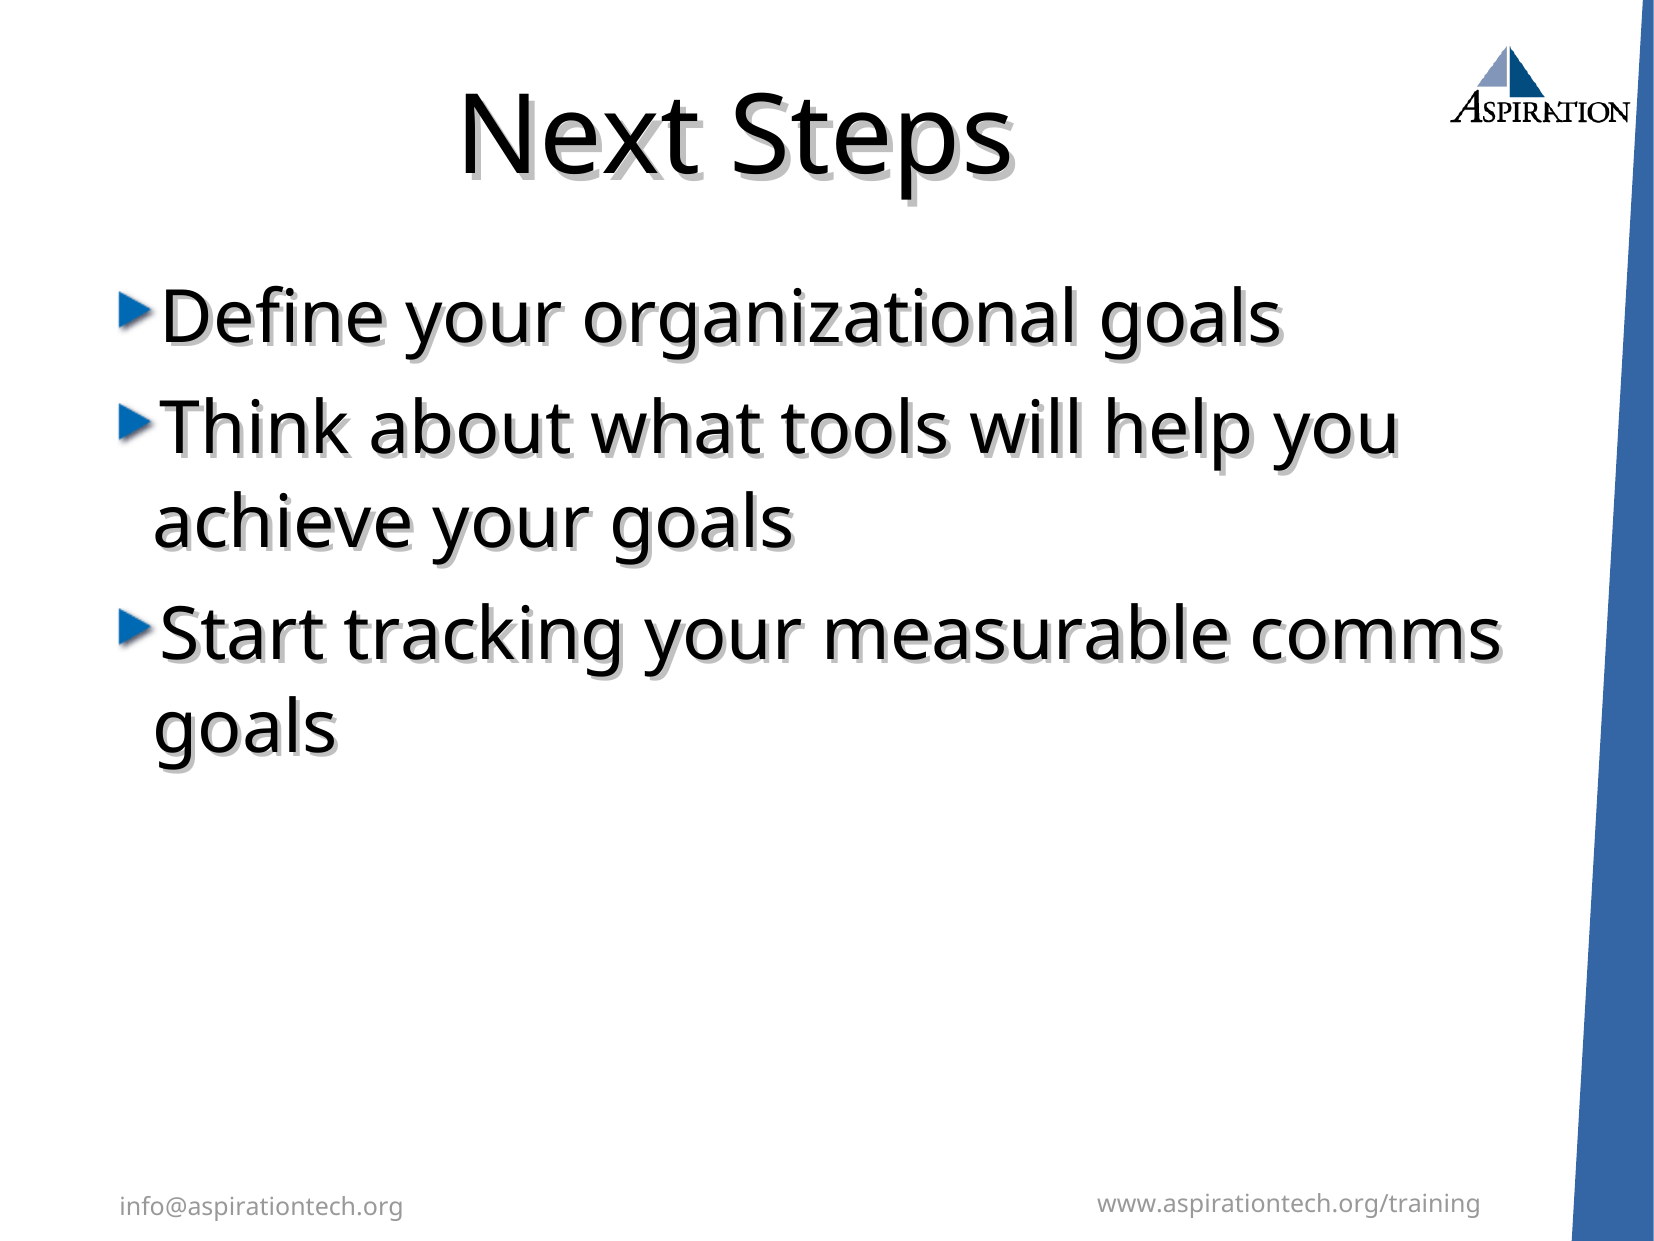

# Next Steps
Define your organizational goals
Think about what tools will help you achieve your goals
Start tracking your measurable comms goals